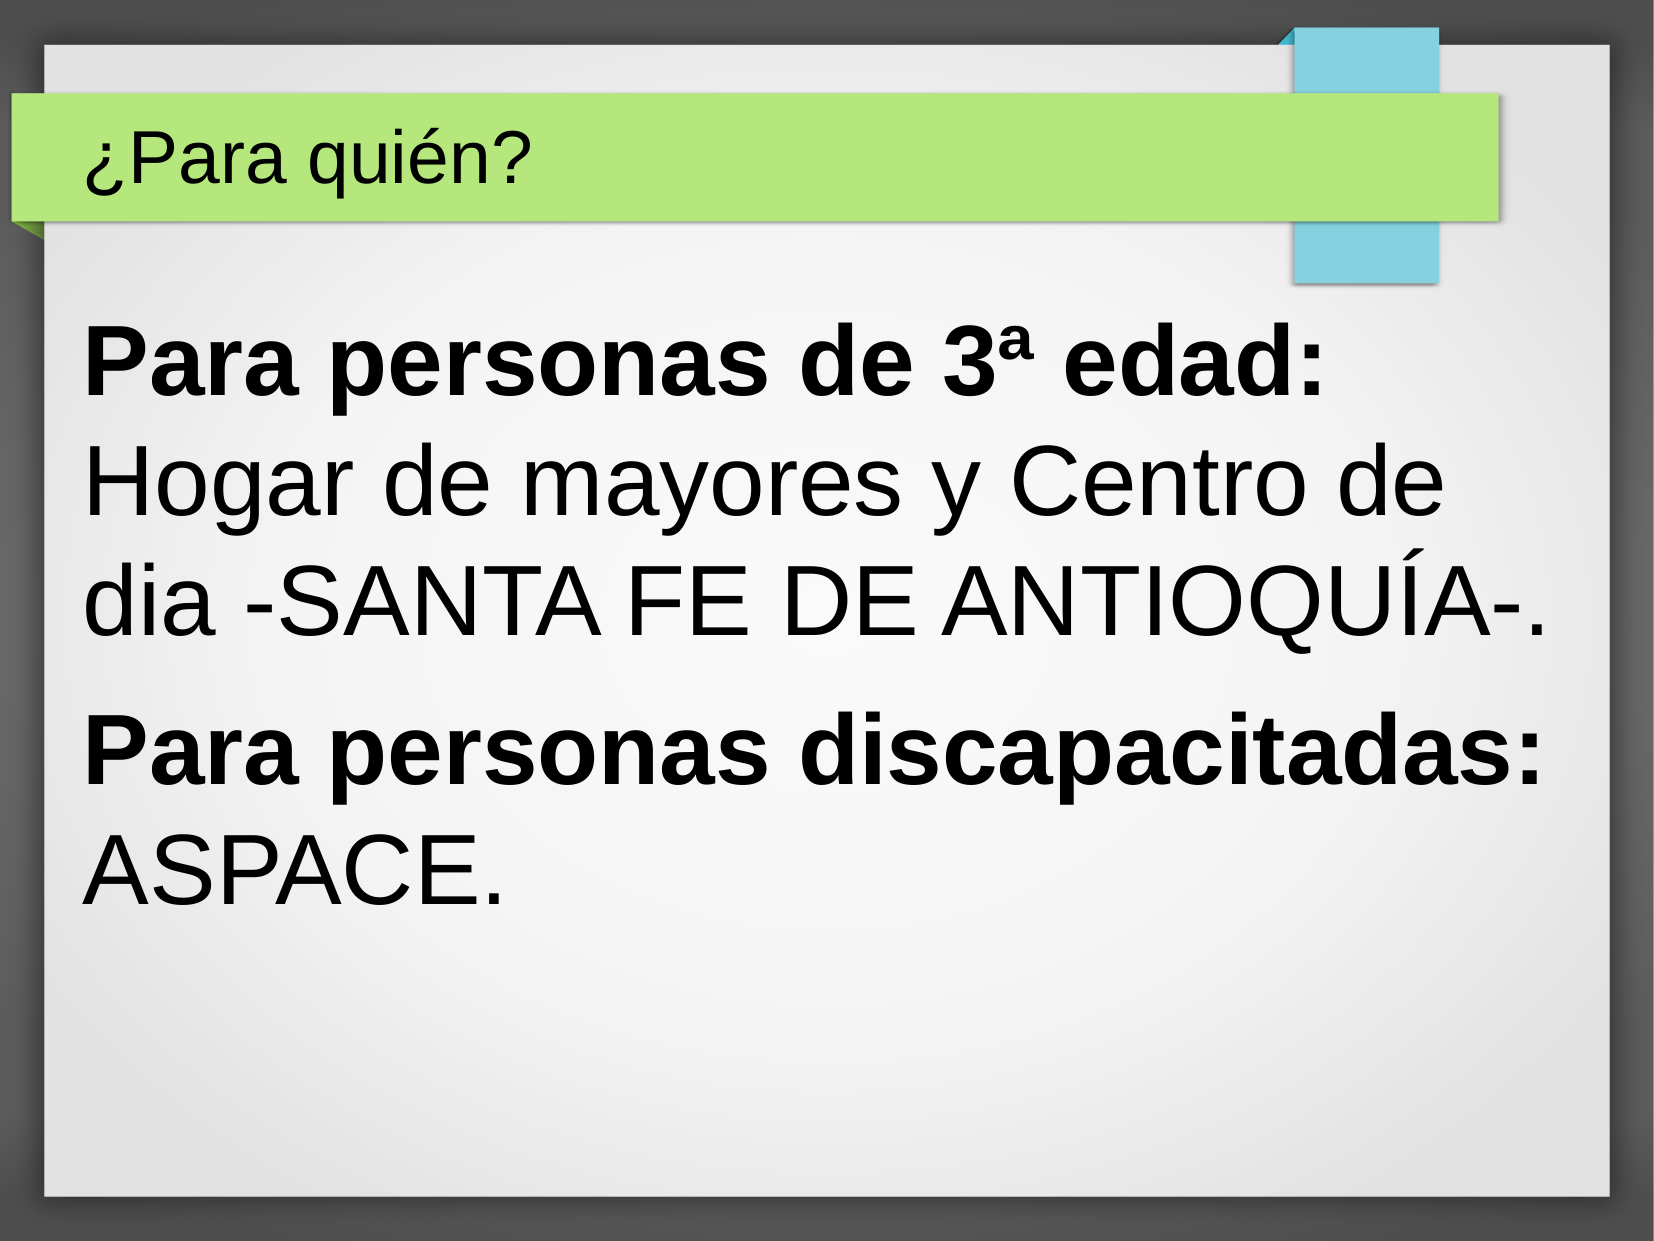

# ¿Para quién?
Para personas de 3ª edad: Hogar de mayores y Centro de dia -SANTA FE DE ANTIOQUÍA-.
Para personas discapacitadas: ASPACE.